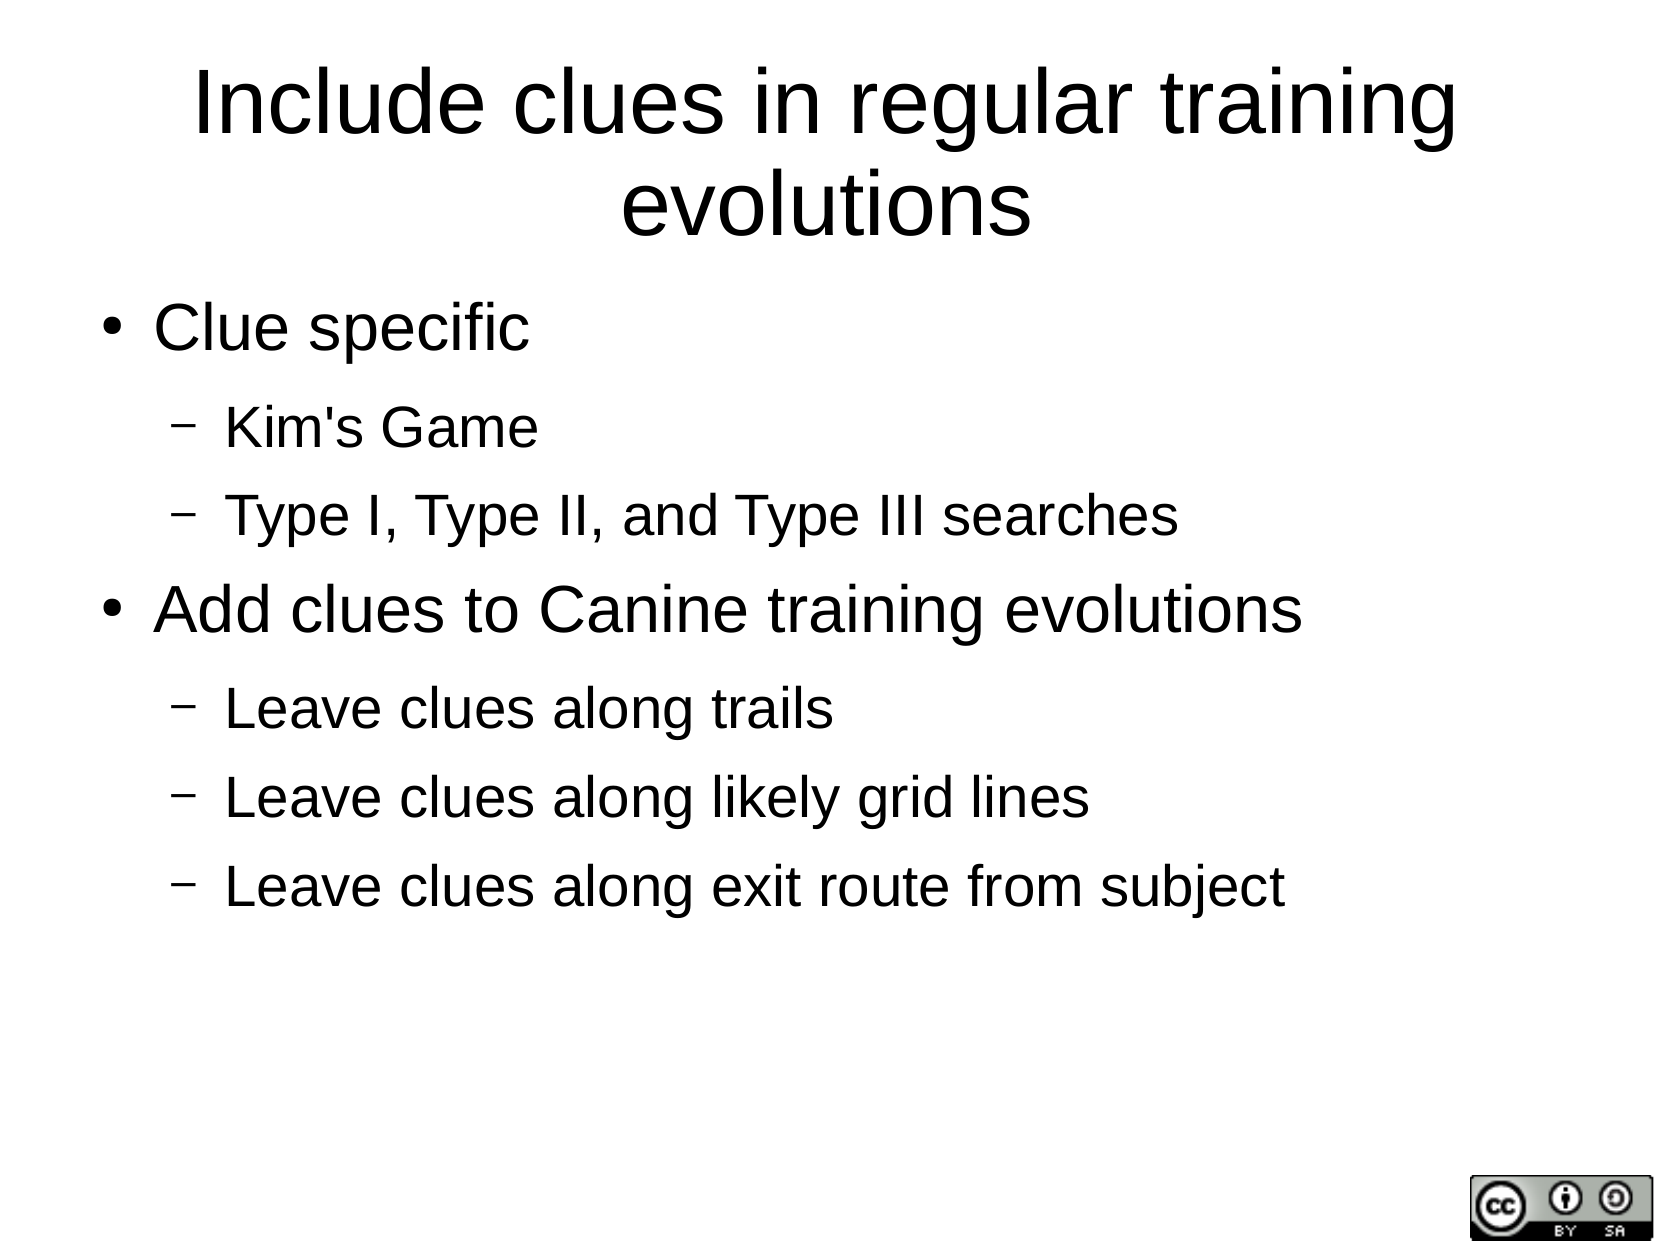

# Include clues in regular training evolutions
Clue specific
Kim's Game
Type I, Type II, and Type III searches
Add clues to Canine training evolutions
Leave clues along trails
Leave clues along likely grid lines
Leave clues along exit route from subject